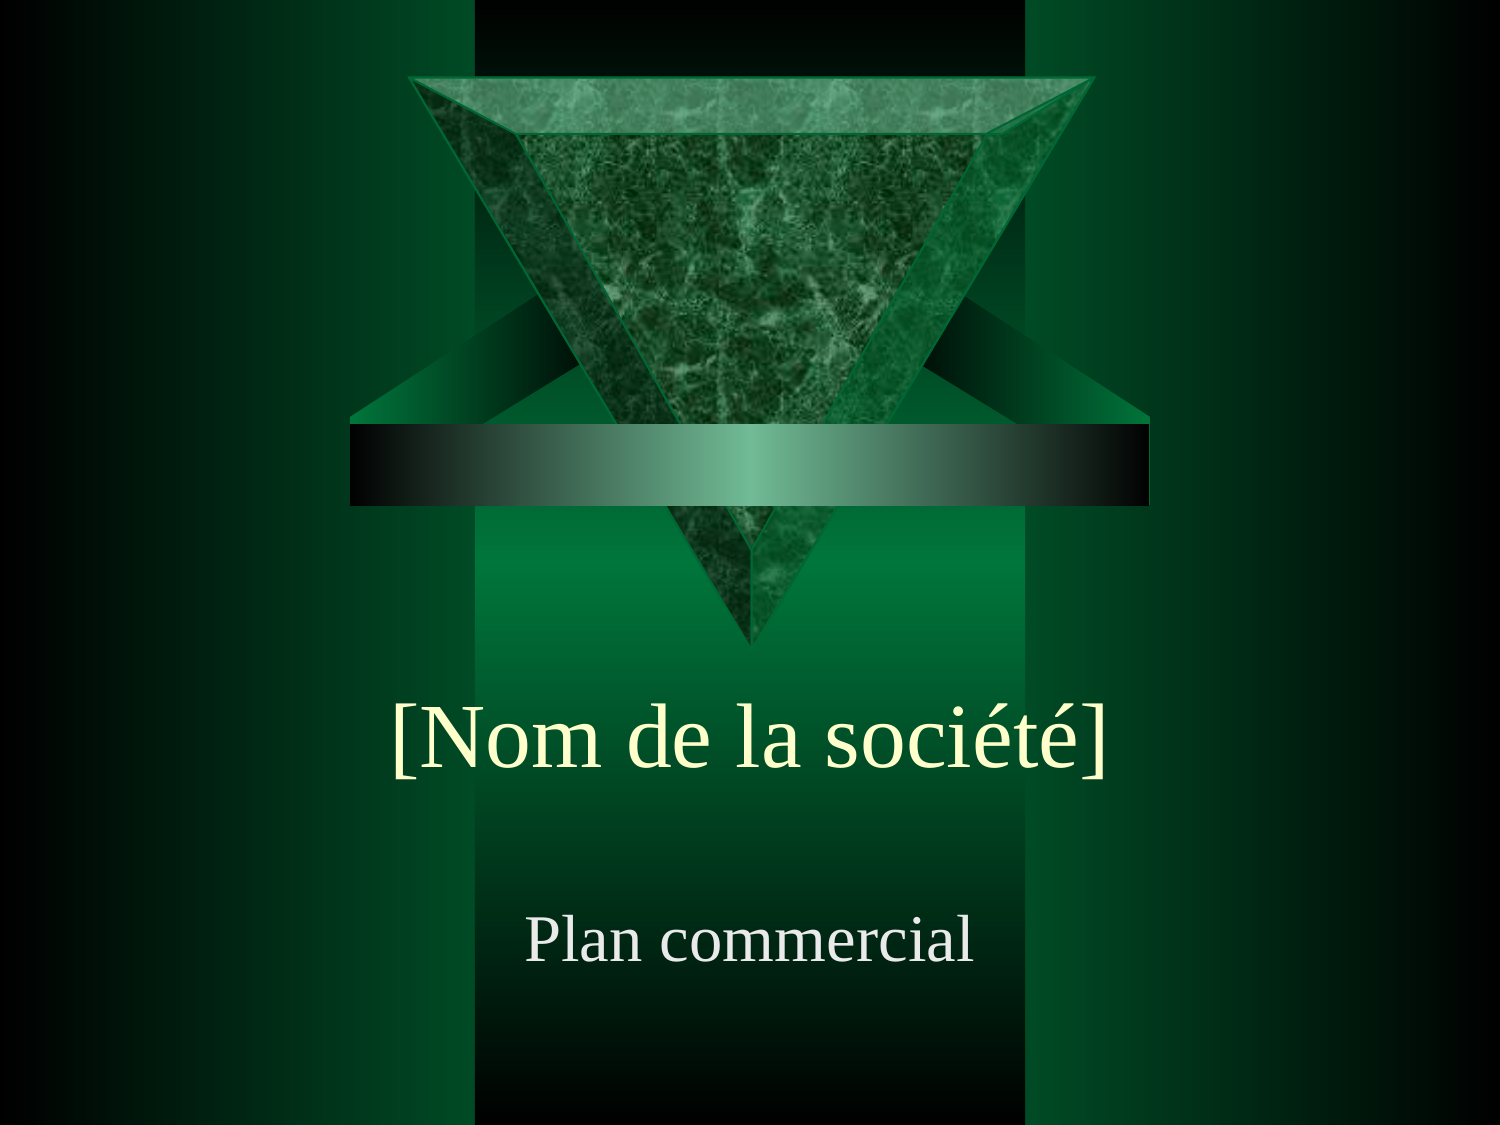

# [Nom de la société]
Plan commercial